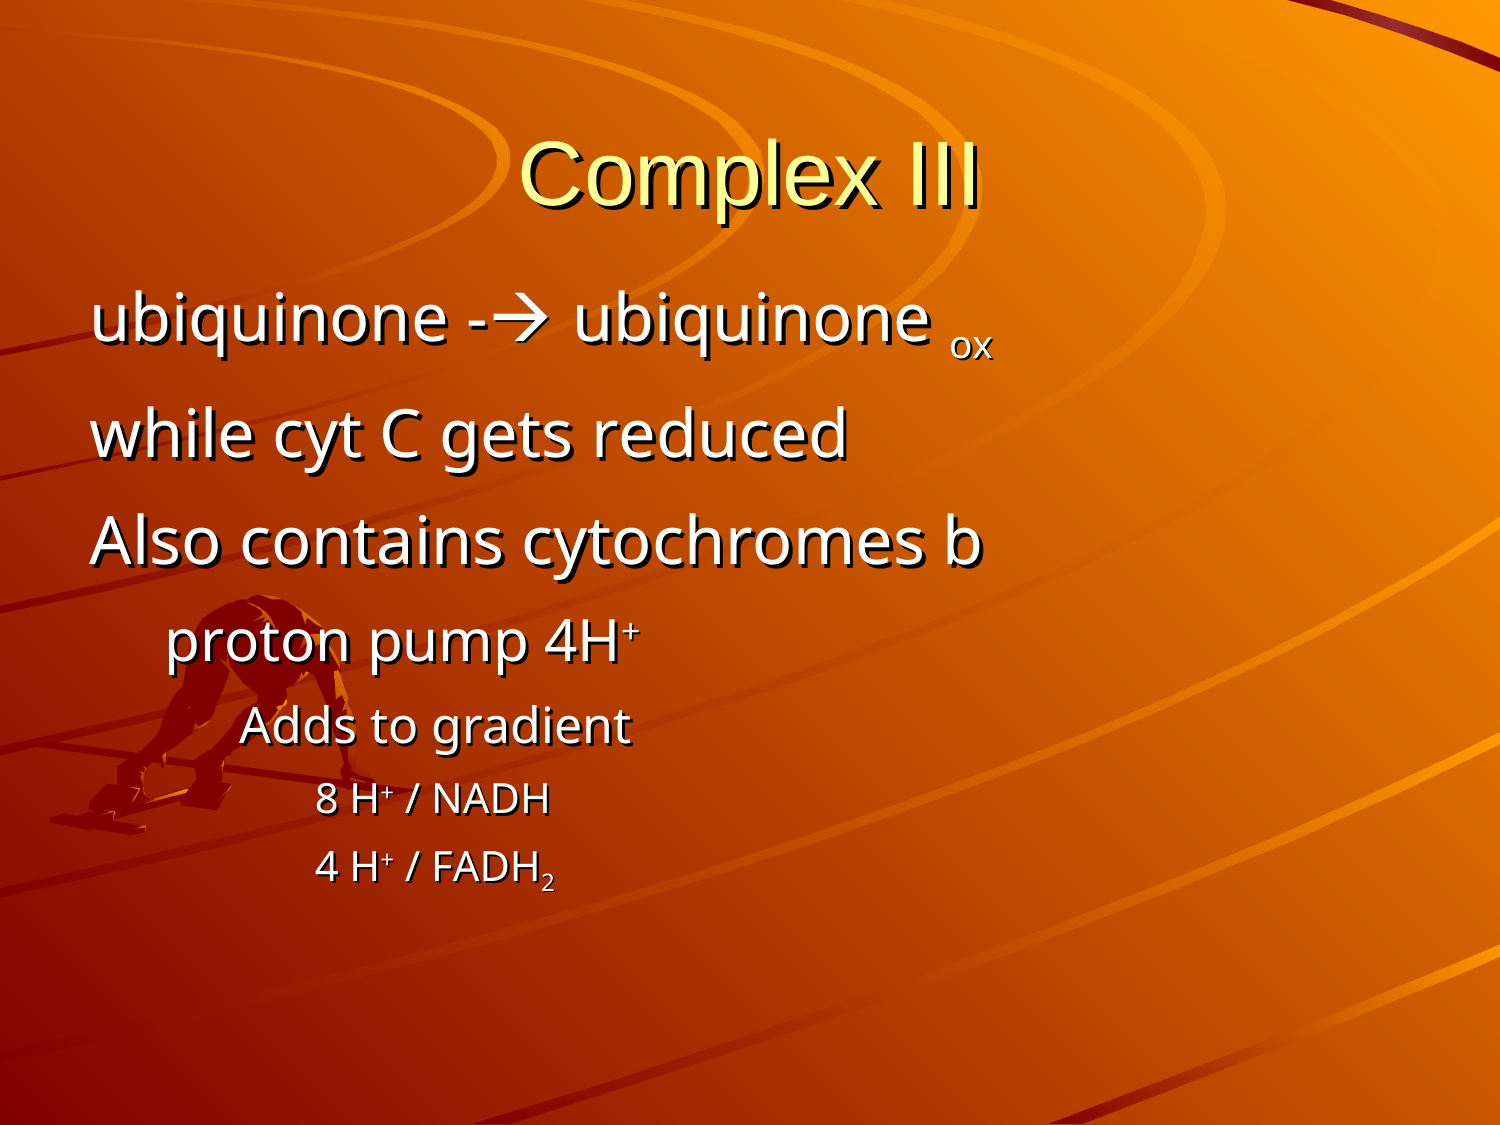

# Complex III
ubiquinone - ubiquinone ox
while cyt C gets reduced
Also contains cytochromes b
proton pump 4H+
Adds to gradient
8 H+ / NADH
4 H+ / FADH2